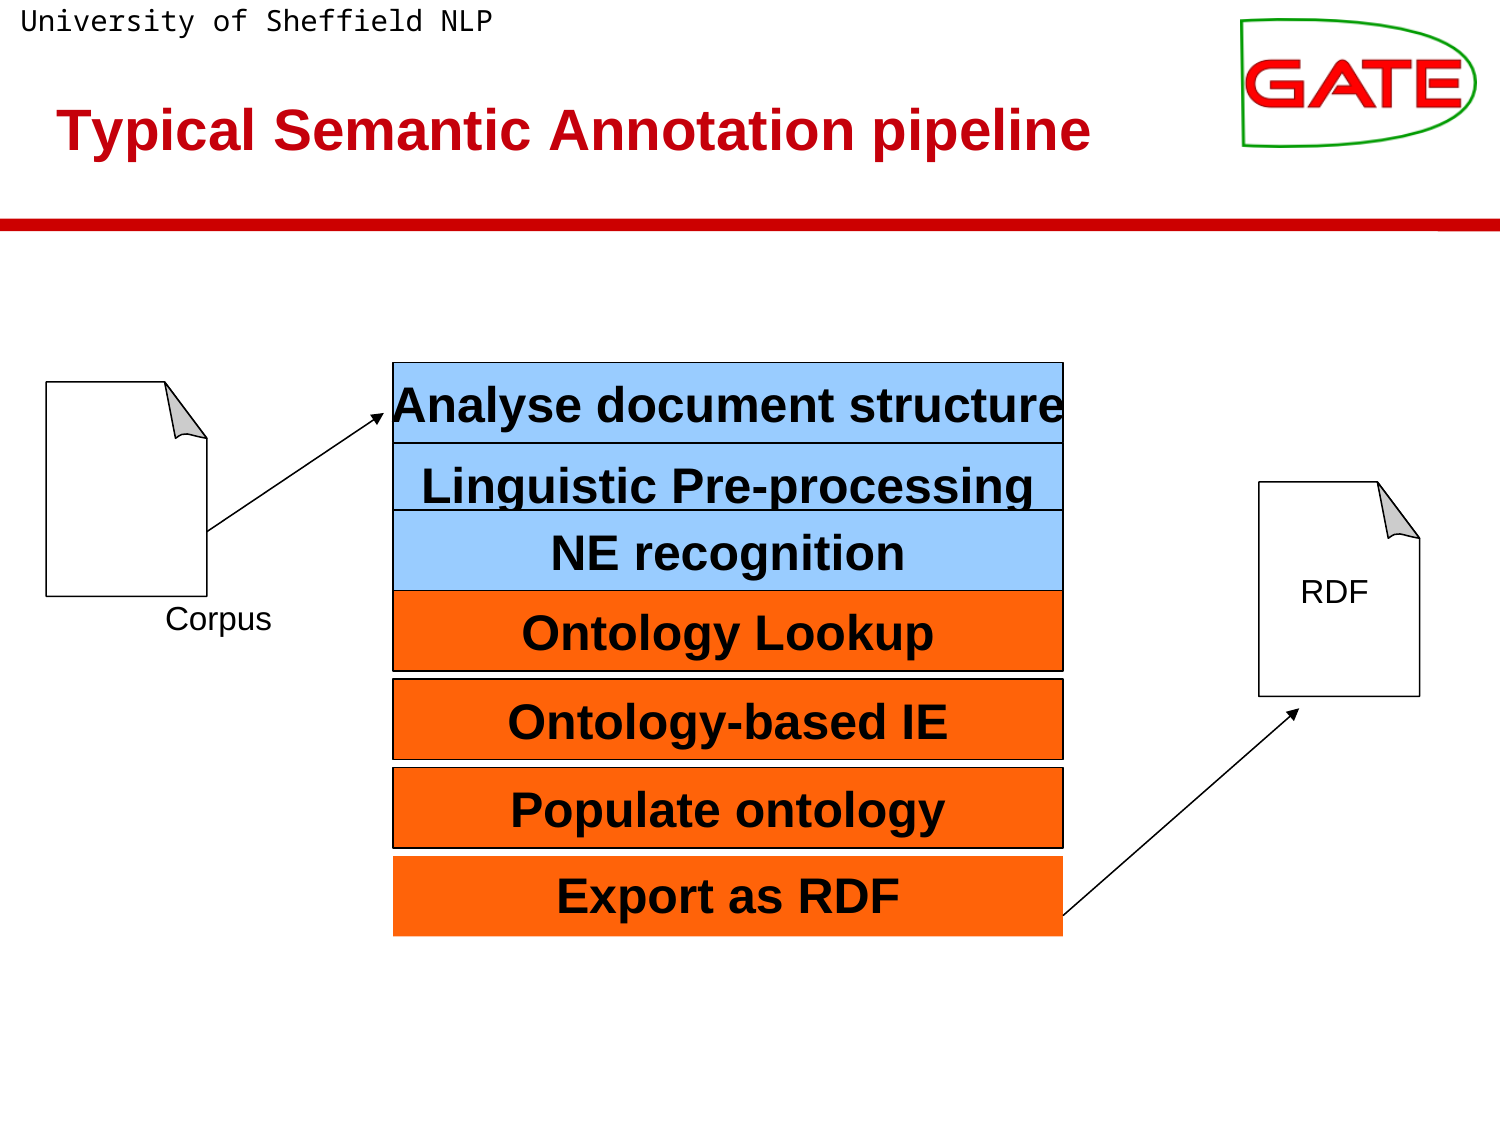

# Typical Semantic Annotation pipeline
Analyse document structure
Linguistic Pre-processing
NE recognition
RDF
Corpus
Ontology Lookup
Ontology-based IE
Populate ontology
Export as RDF